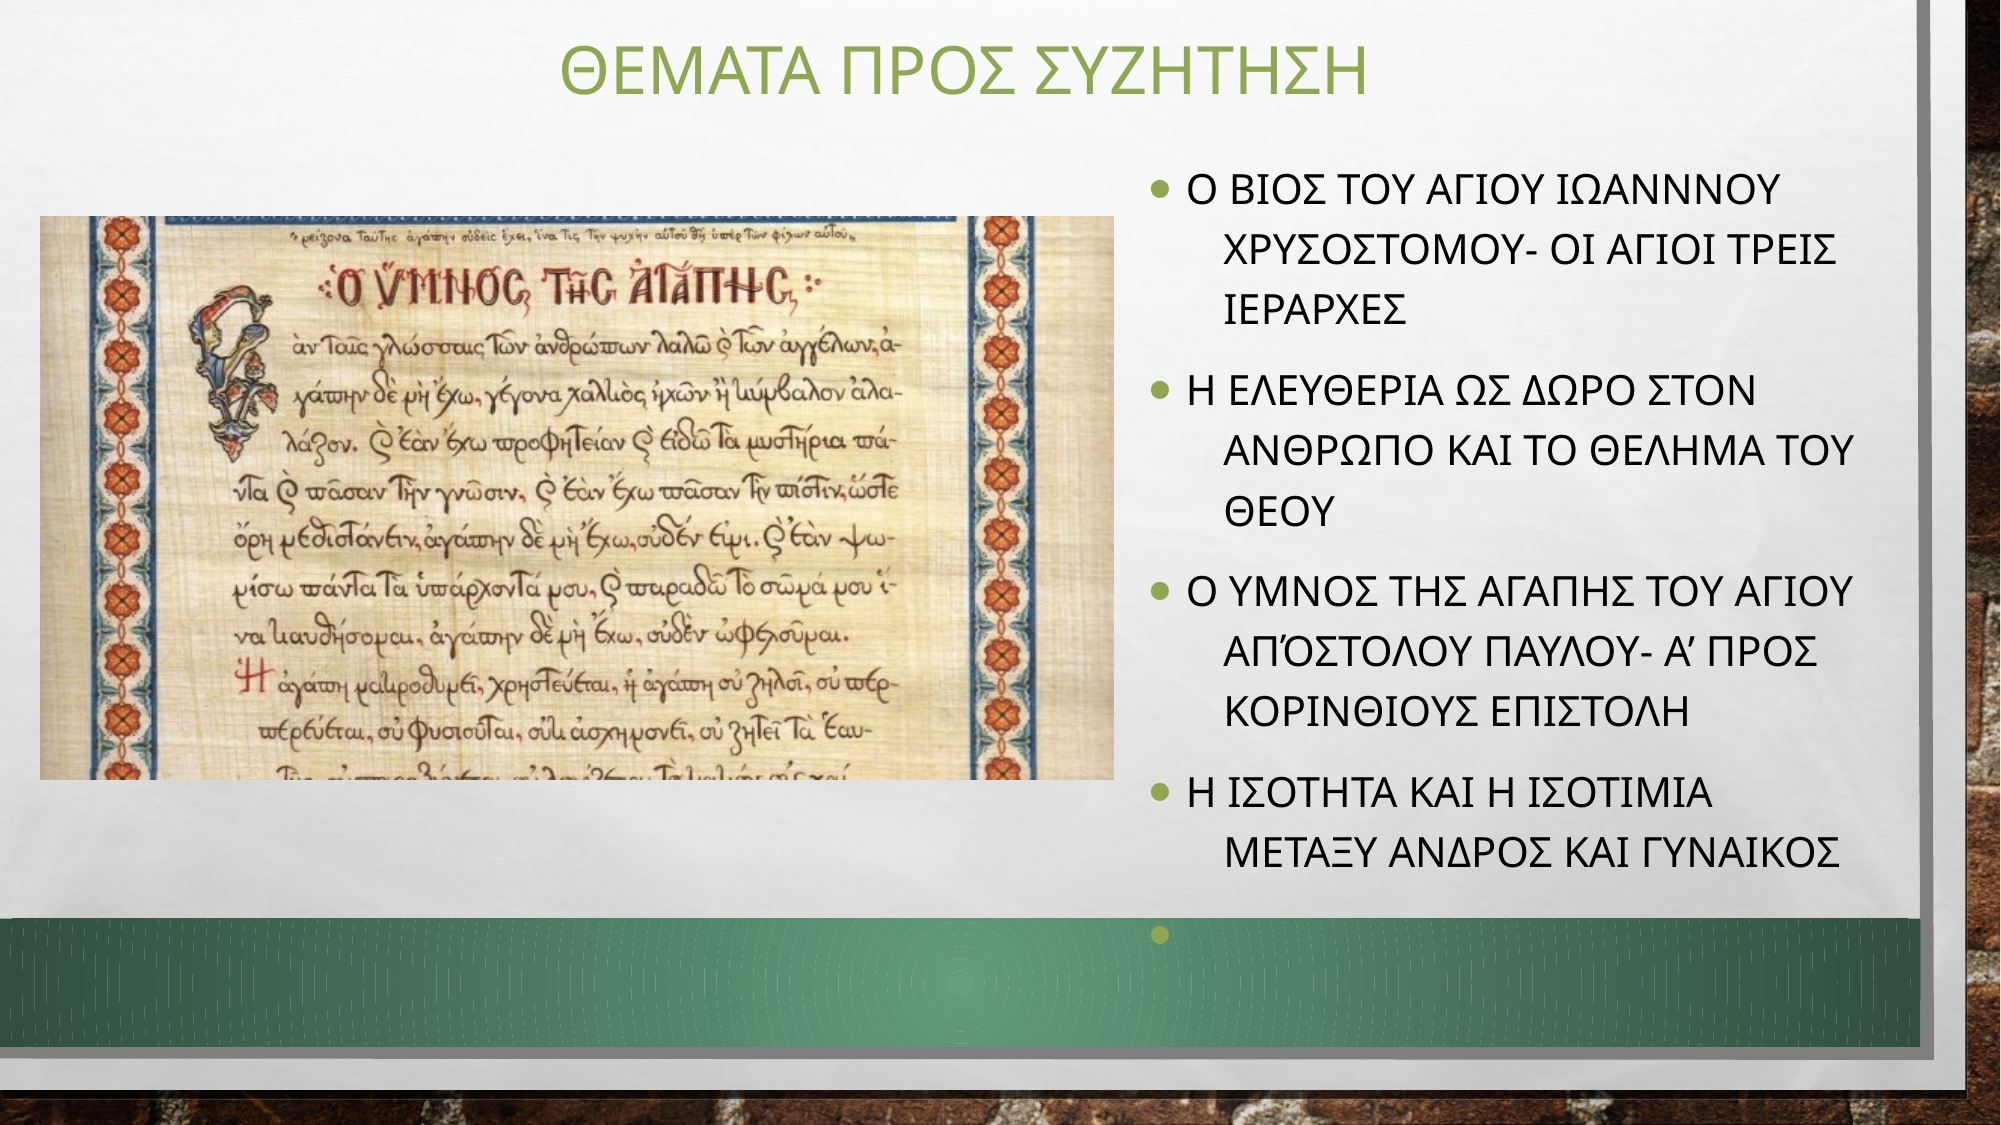

# Θεματα προς συζητηση
Ο ΒΙΟΣ ΤΟΥ ΑΓΙΟΥ ΙΩΑΝΝΝΟΥ ΧΡΥΣΟΣΤΟΜΟΥ- ΟΙ αγιοι τρεισ ιεραρχεσ
Η ελευθερια ωσ δωρο στον ανθρωπο και το θελημα του θεου
Ο υμνοσ της αγαπησ του αγιου απόστολου παυλου- α’ προς κορινθιουσ επιστολη
Η ισοτητα και η ισοτιμια μεταξυ ανδροσ και γυναικοσ